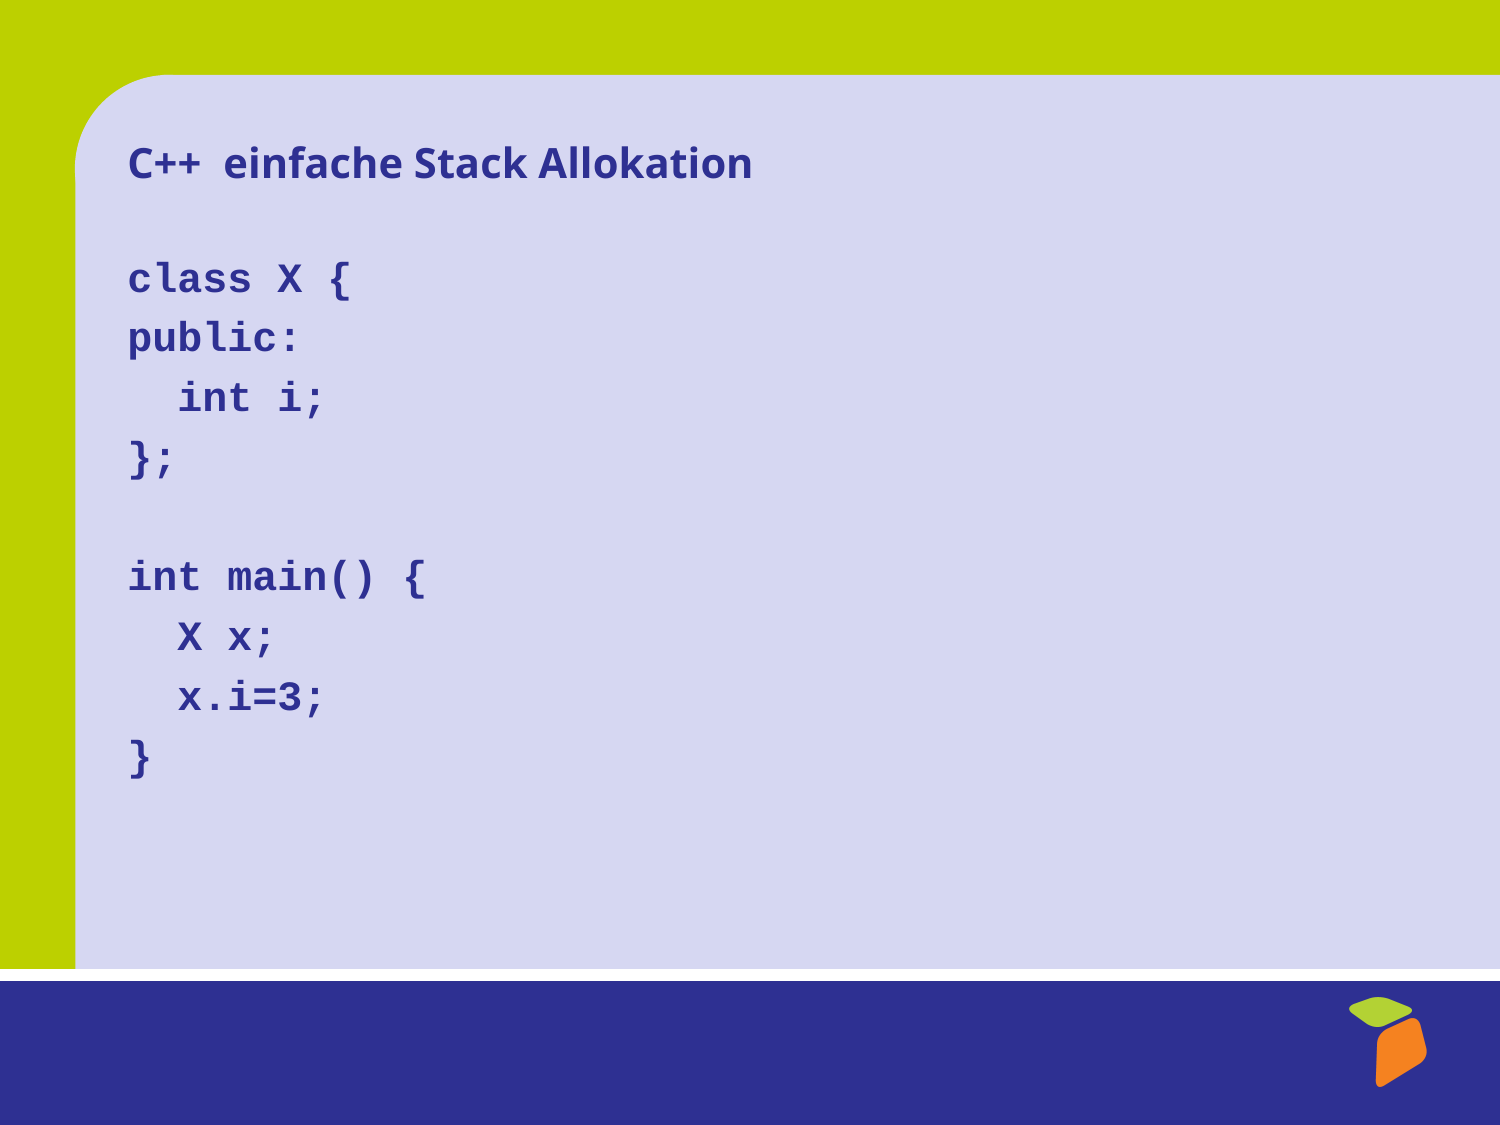

# C++ einfache Stack Allokation
class X {
public:
 int i;
};
int main() {
 X x;
 x.i=3;
}